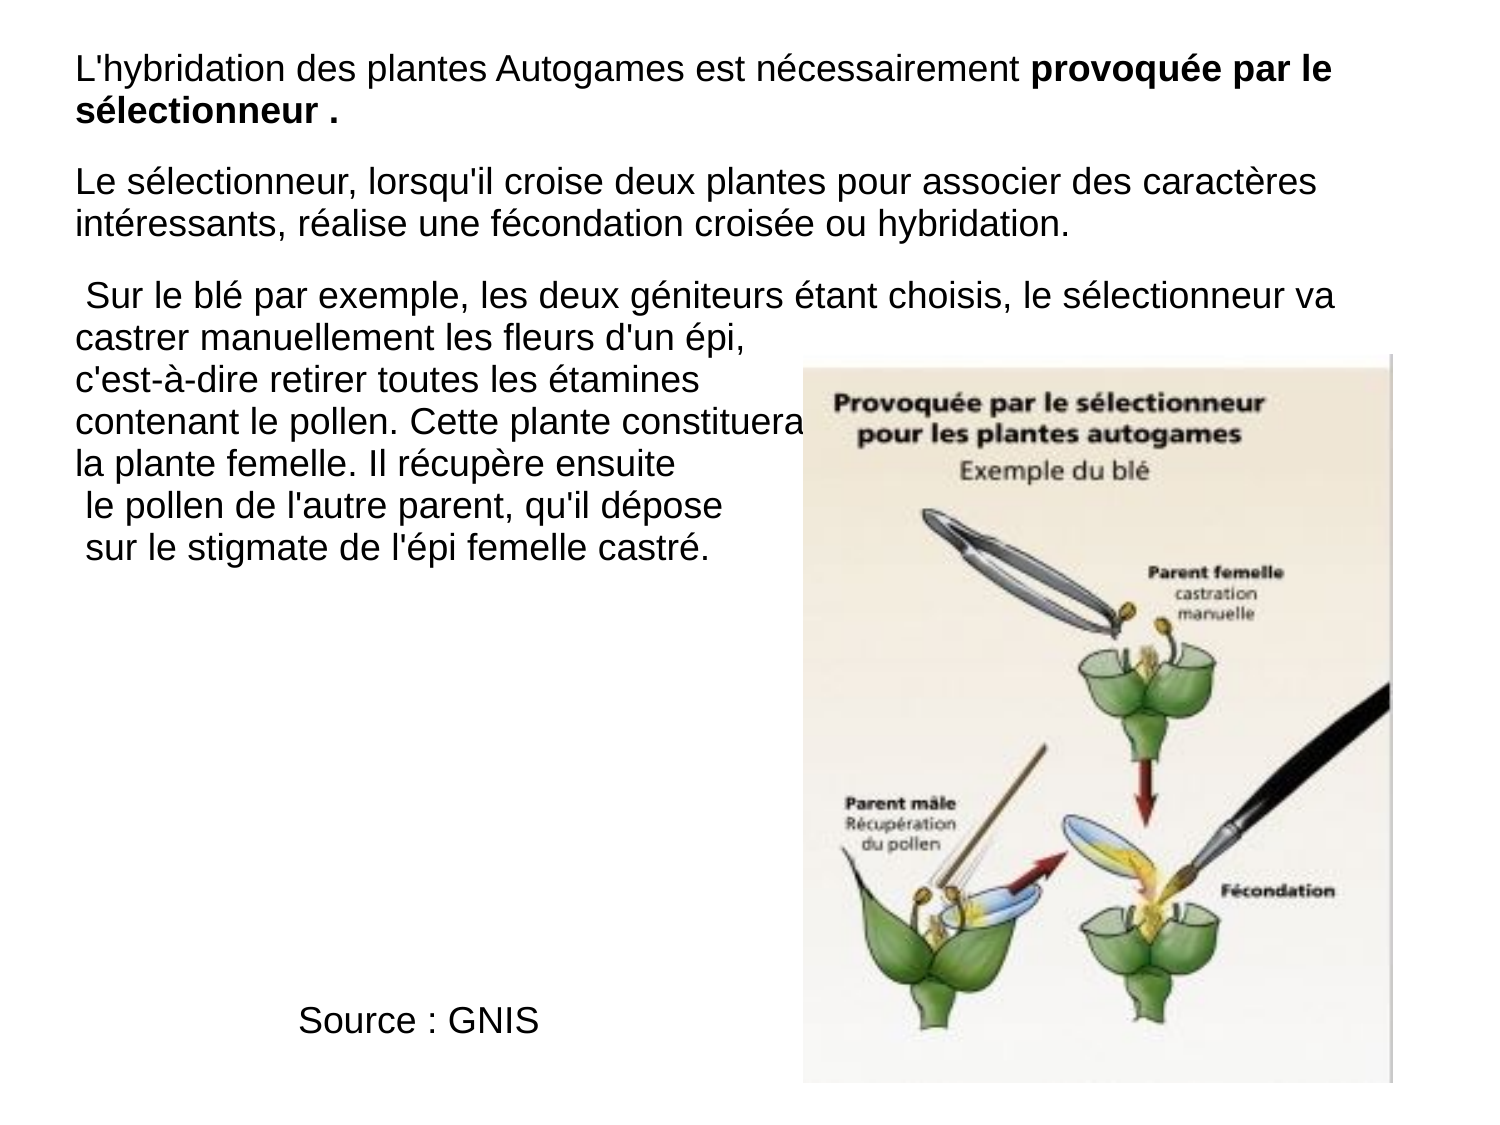

# L'hybridation des plantes Autogames est nécessairement provoquée par le sélectionneur .
Le sélectionneur, lorsqu'il croise deux plantes pour associer des caractères intéressants, réalise une fécondation croisée ou hybridation.
 Sur le blé par exemple, les deux géniteurs étant choisis, le sélectionneur va castrer manuellement les fleurs d'un épi,
c'est-à-dire retirer toutes les étamines
contenant le pollen. Cette plante constituera
la plante femelle. Il récupère ensuite
 le pollen de l'autre parent, qu'il dépose
 sur le stigmate de l'épi femelle castré.
Source : GNIS